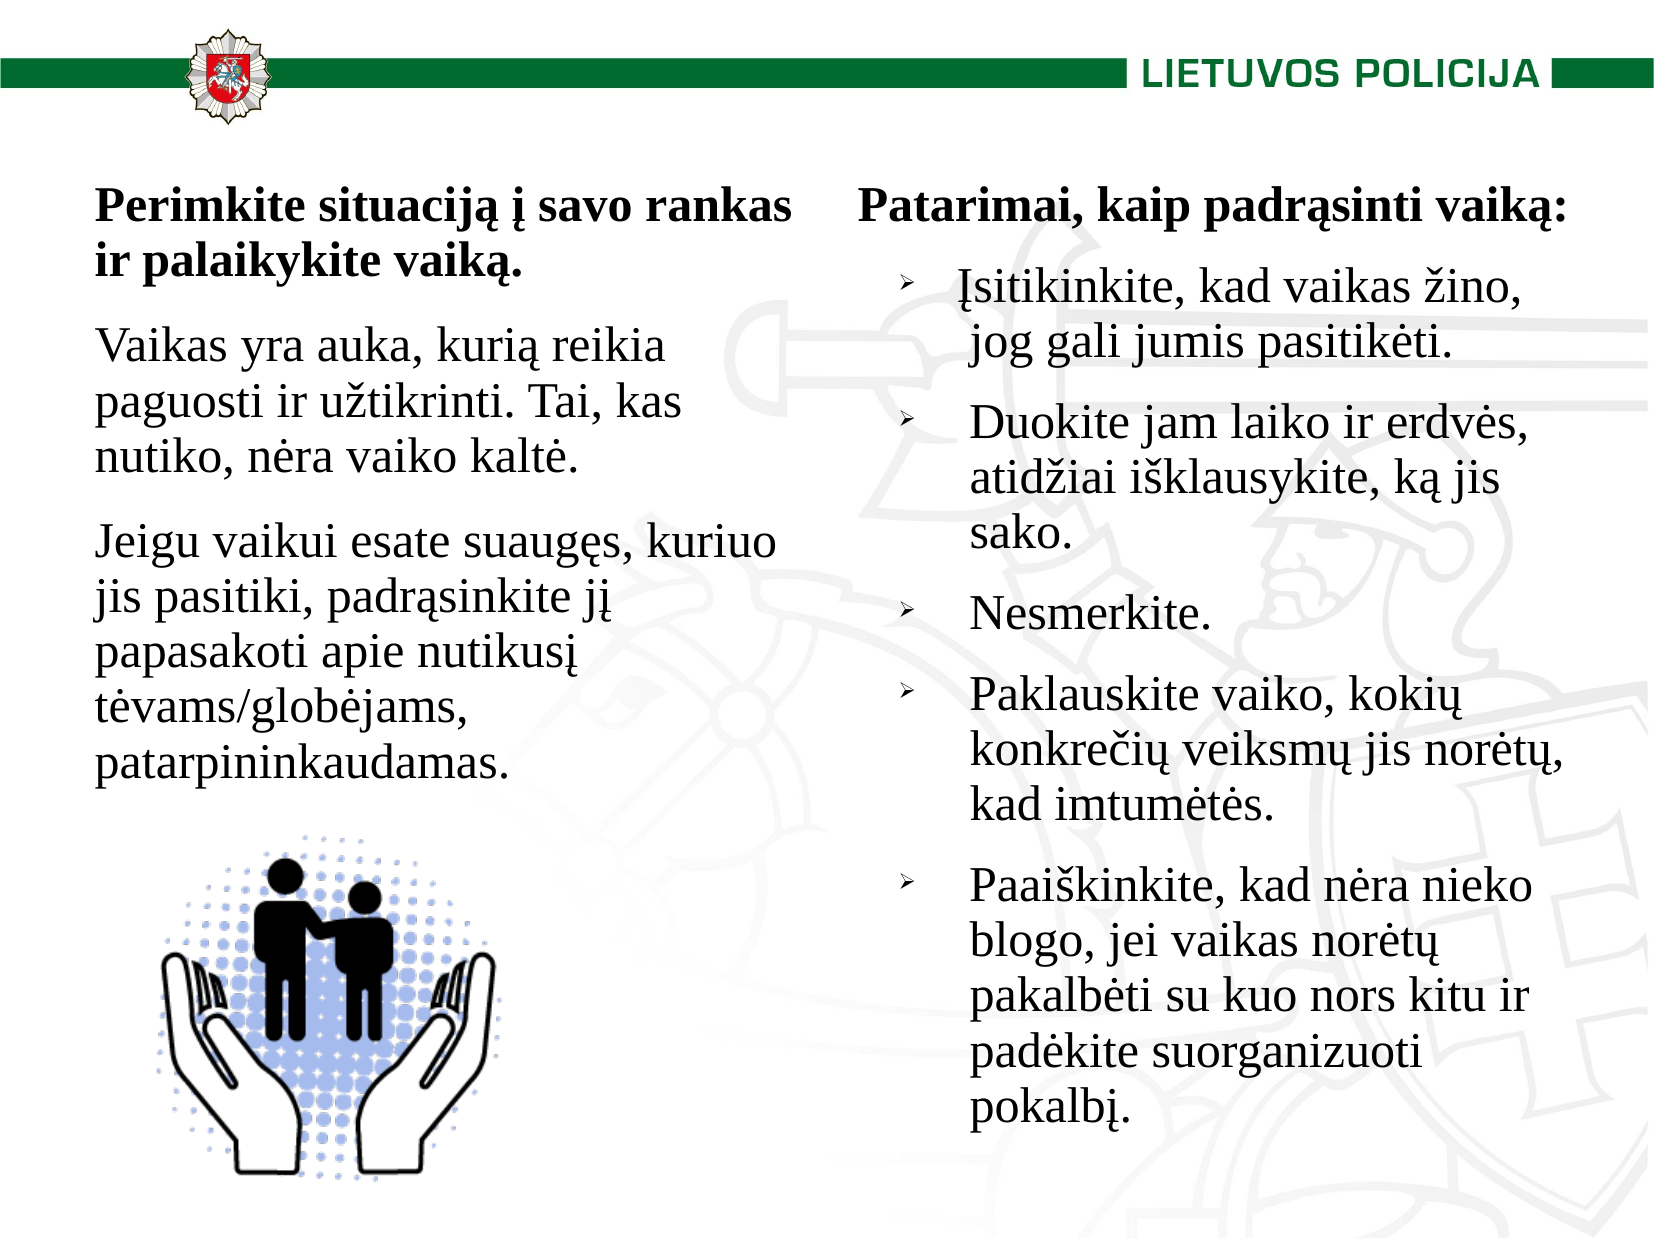

Perimkite situaciją į savo rankas ir palaikykite vaiką.
Vaikas yra auka, kurią reikia paguosti ir užtikrinti. Tai, kas nutiko, nėra vaiko kaltė.
Jeigu vaikui esate suaugęs, kuriuo jis pasitiki, padrąsinkite jį papasakoti apie nutikusį tėvams/globėjams, patarpininkaudamas.
 Patarimai, kaip padrąsinti vaiką:
 Įsitikinkite, kad vaikas žino, jog gali jumis pasitikėti.
 Duokite jam laiko ir erdvės, atidžiai išklausykite, ką jis sako.
 Nesmerkite.
 Paklauskite vaiko, kokių konkrečių veiksmų jis norėtų, kad imtumėtės.
 Paaiškinkite, kad nėra nieko blogo, jei vaikas norėtų pakalbėti su kuo nors kitu ir padėkite suorganizuoti pokalbį.
#